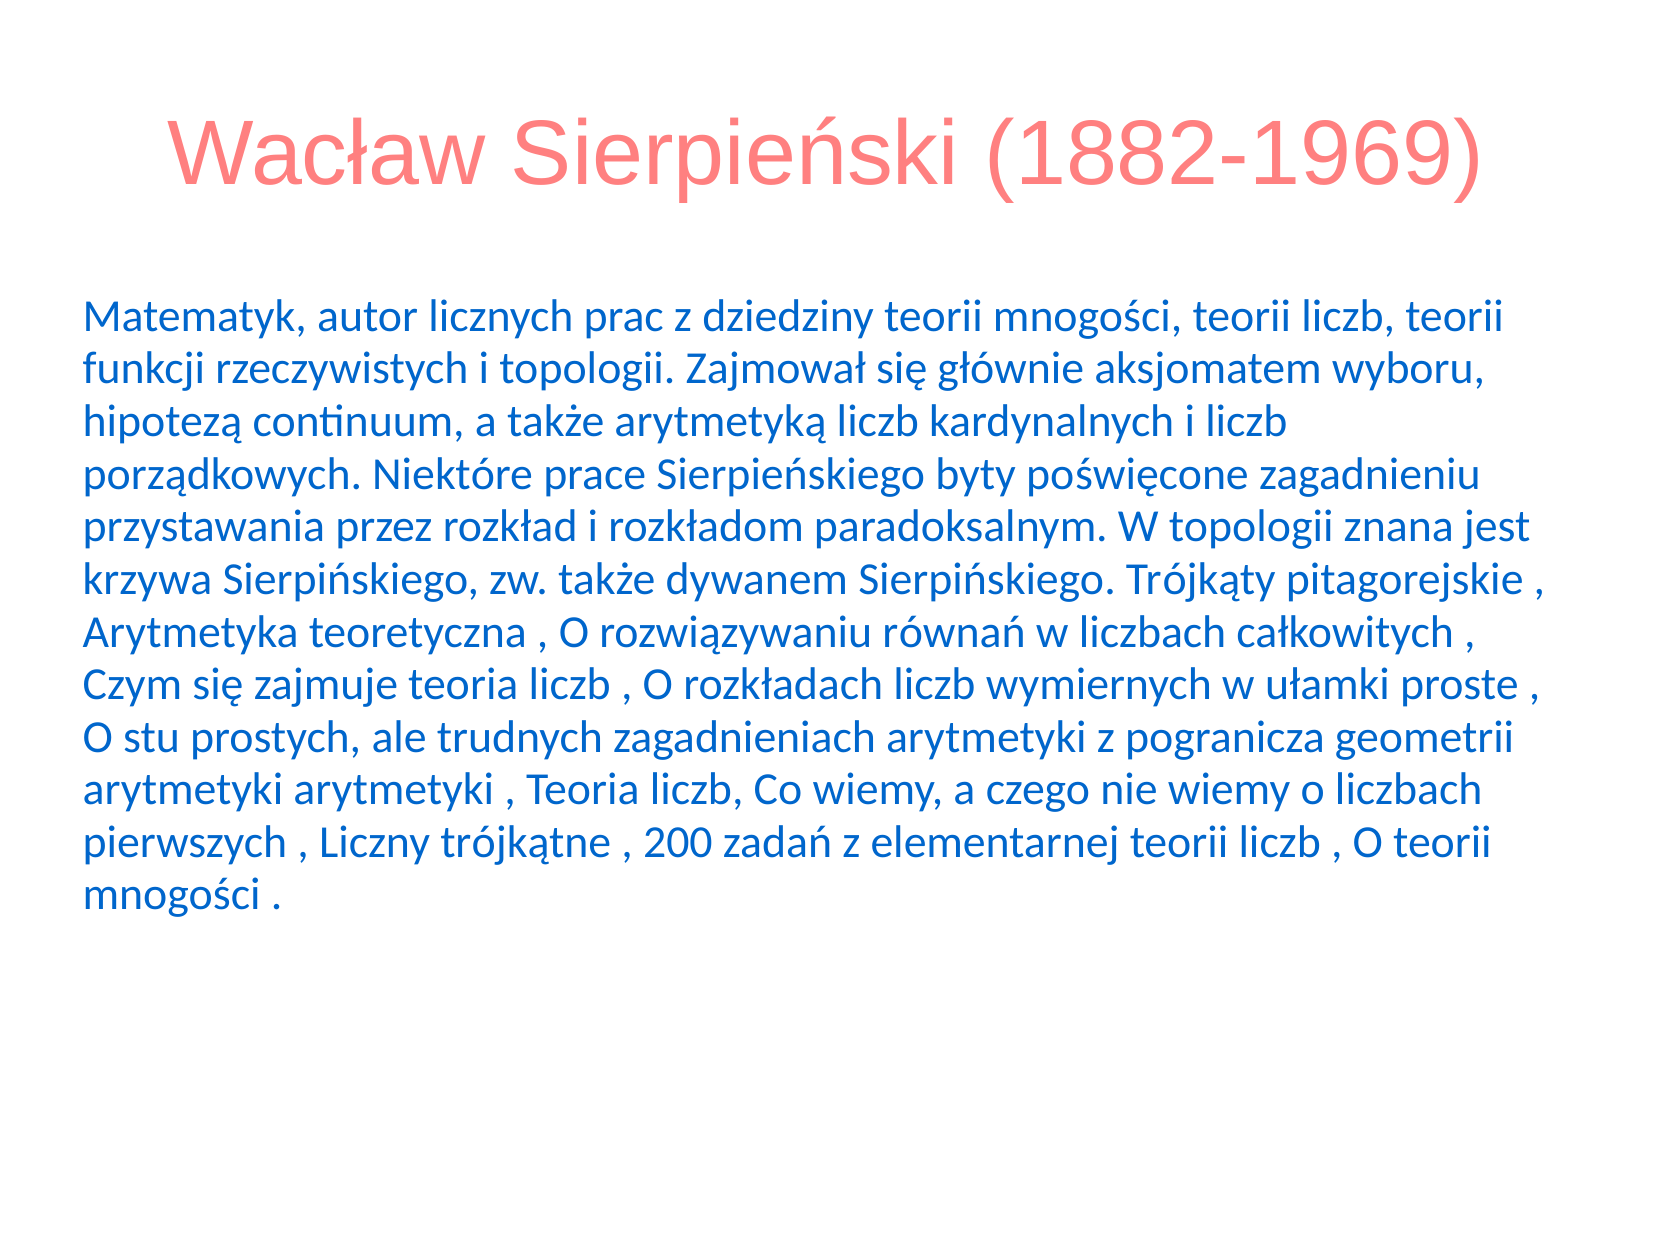

# Wacław Sierpieński (1882-1969)
Matematyk, autor licznych prac z dziedziny teorii mnogości, teorii liczb, teorii funkcji rzeczywistych i topologii. Zajmował się głównie aksjomatem wyboru, hipotezą continuum, a także arytmetyką liczb kardynalnych i liczb porządkowych. Niektóre prace Sierpieńskiego byty poświęcone zagadnieniu przystawania przez rozkład i rozkładom paradoksalnym. W topologii znana jest krzywa Sierpińskiego, zw. także dywanem Sierpińskiego. Trójkąty pitagorejskie , Arytmetyka teoretyczna , O rozwiązywaniu równań w liczbach całkowitych , Czym się zajmuje teoria liczb , O rozkładach liczb wymiernych w ułamki proste , O stu prostych, ale trudnych zagadnieniach arytmetyki z pogranicza geometrii arytmetyki arytmetyki , Teoria liczb, Co wiemy, a czego nie wiemy o liczbach pierwszych , Liczny trójkątne , 200 zadań z elementarnej teorii liczb , O teorii mnogości .